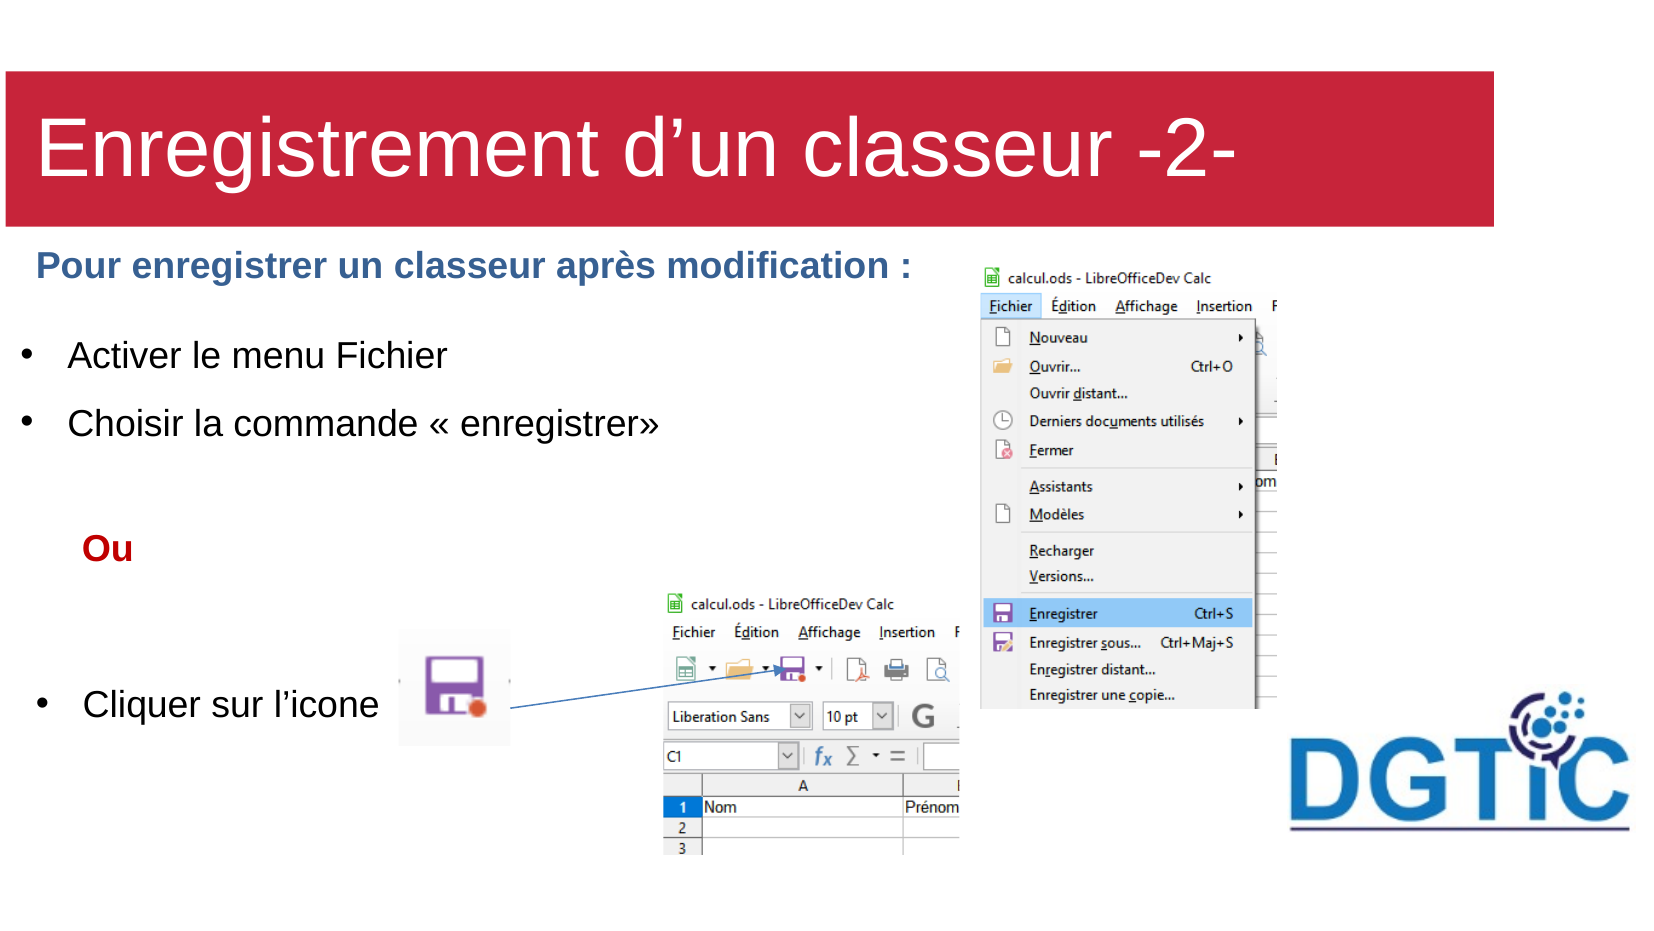

Enregistrement d’un classeur -2-
Pour enregistrer un classeur après modification :
Activer le menu Fichier
Choisir la commande « enregistrer»
Ou
Cliquer sur l’icone